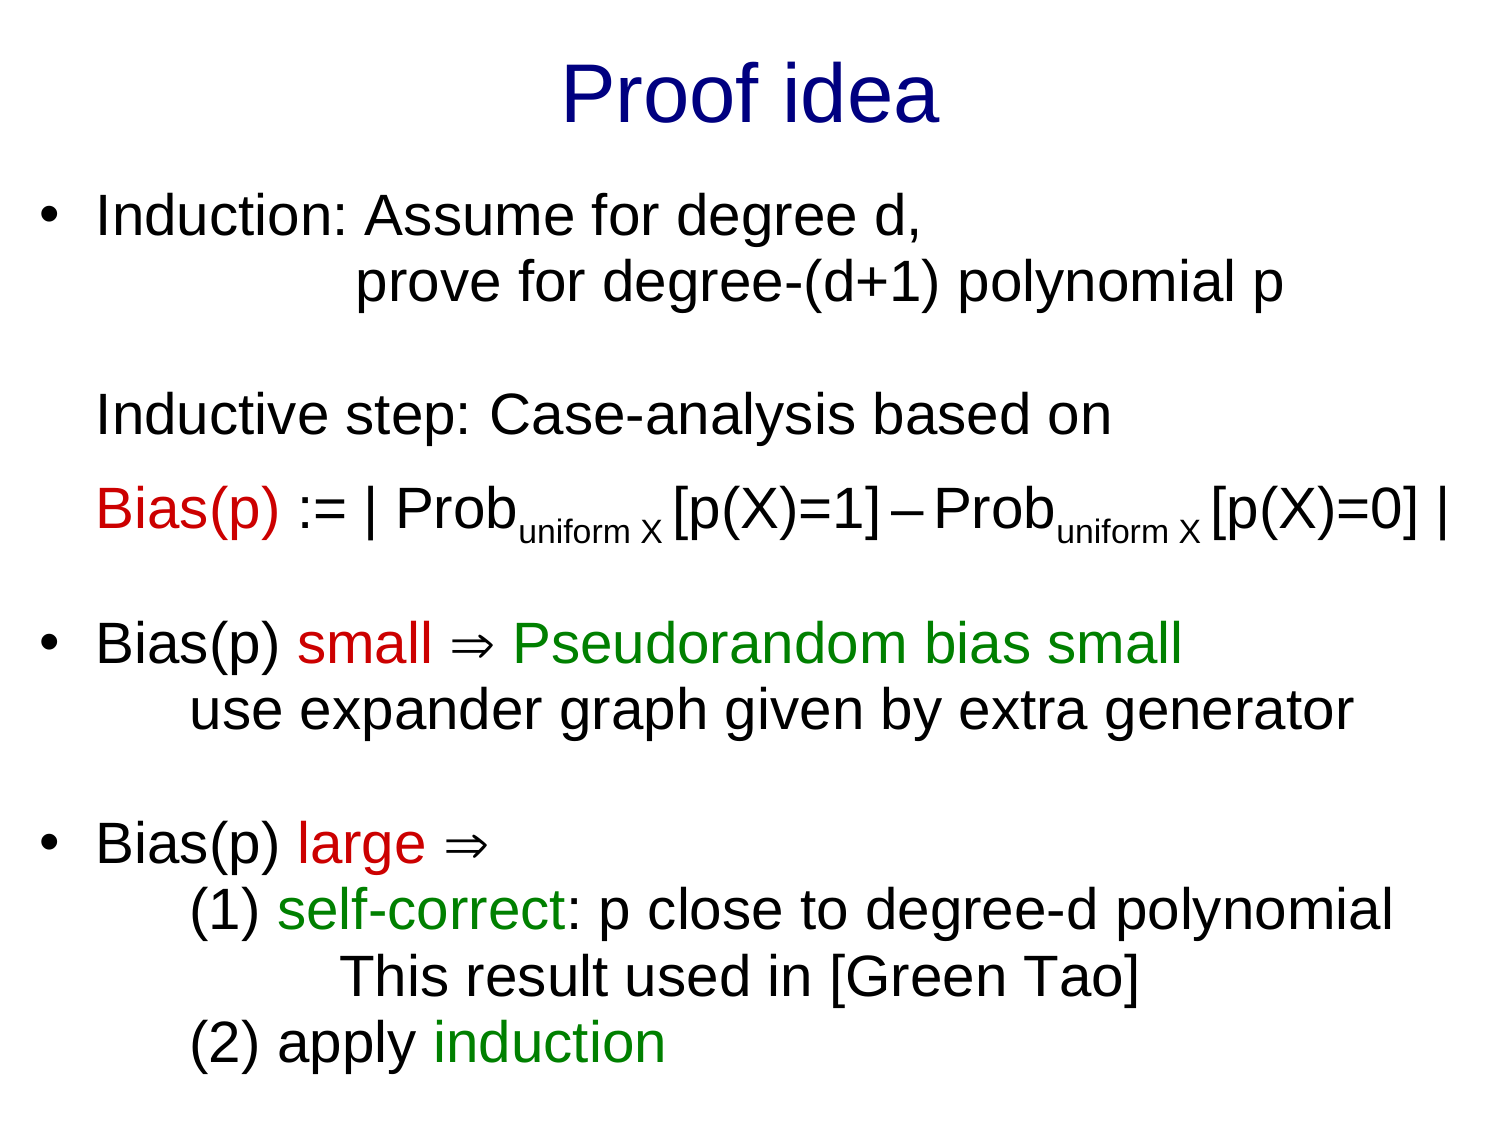

# Proof idea
Induction: Assume for degree d,
			 prove for degree-(d+1) polynomial p
	Inductive step:	Case-analysis based on
	Bias(p) := | Probuniform X [p(X)=1] – Probuniform X [p(X)=0] |
Bias(p) small  Pseudorandom bias small
		use expander graph given by extra generator
Bias(p) large 
		(1) self-correct: p close to degree-d polynomial
	 This result used in [Green Tao]
		(2) apply induction